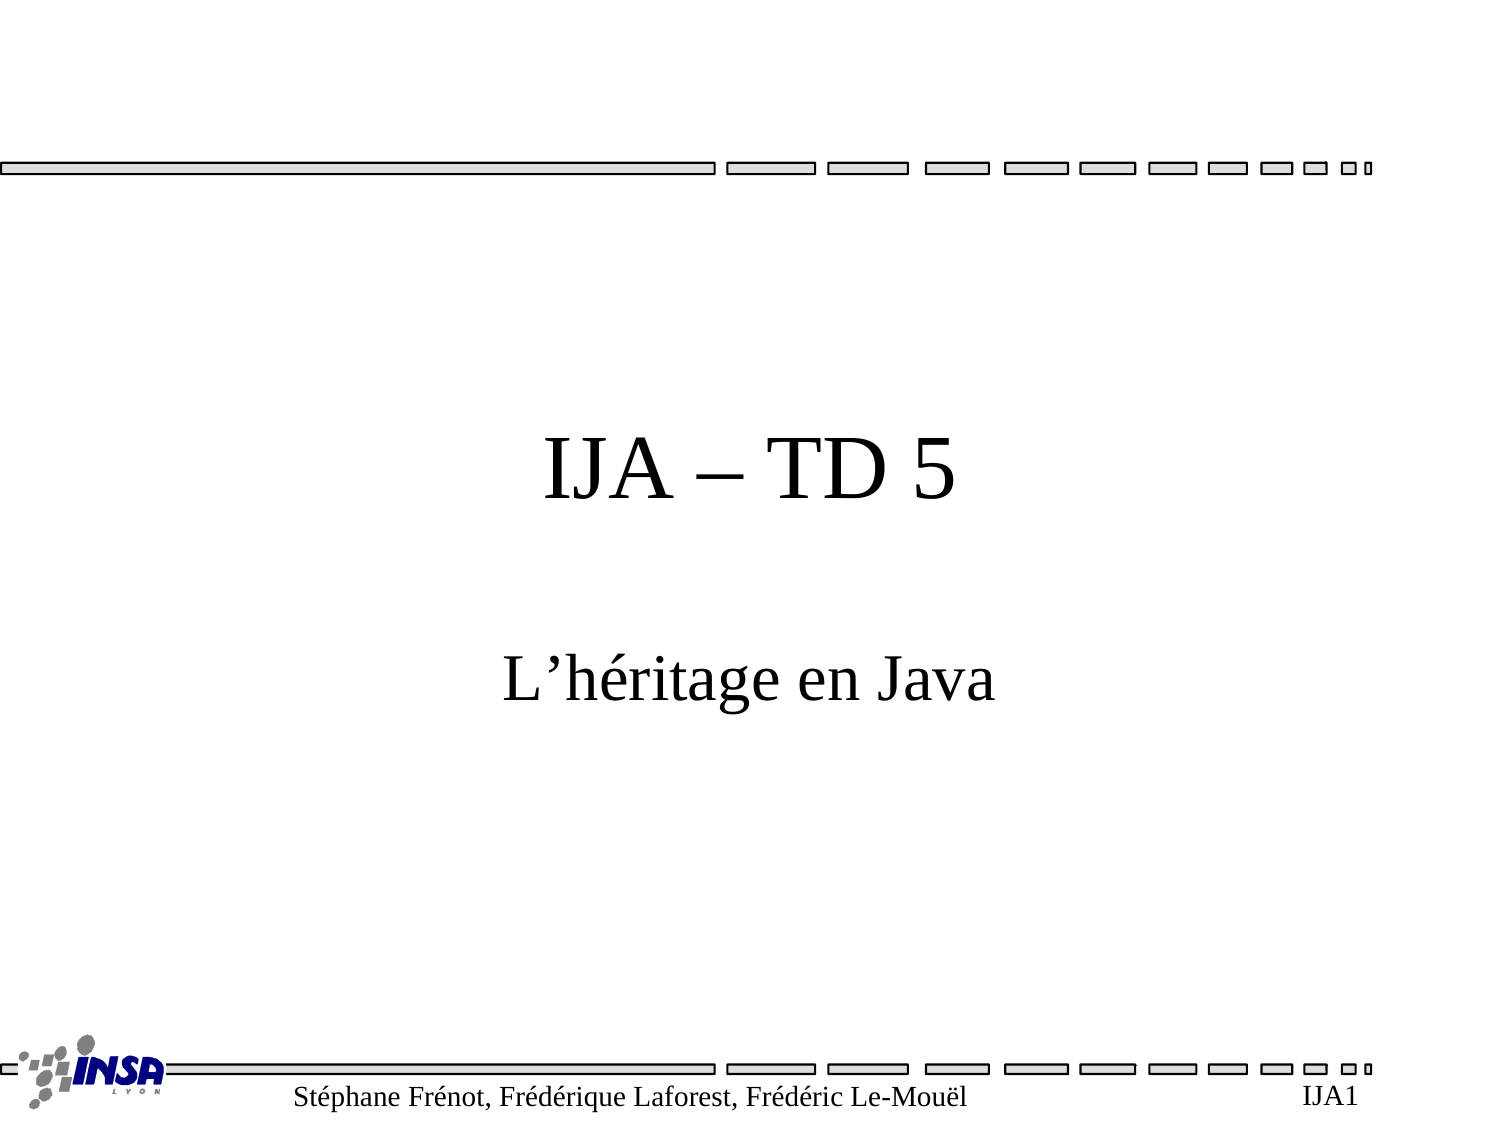

# IJA – TD 5
L’héritage en Java